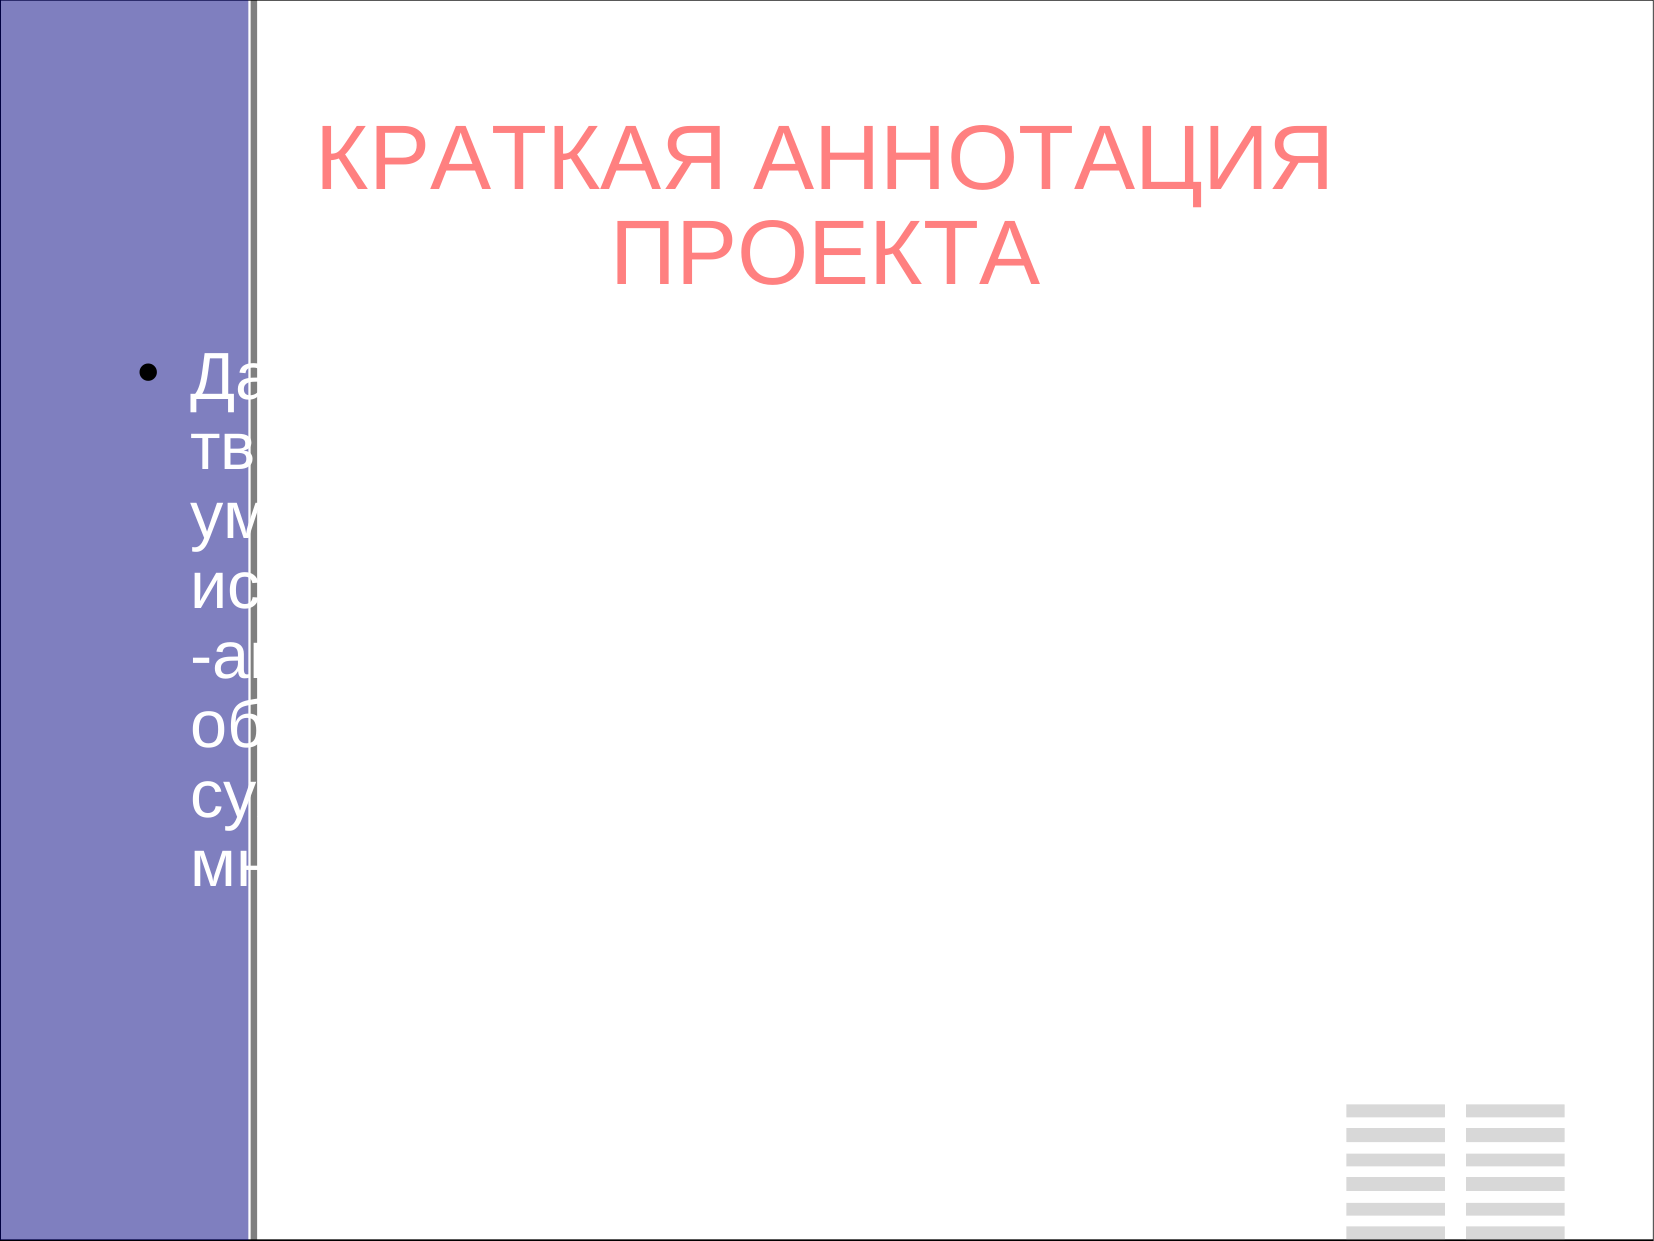

# КРАТКАЯ АННОТАЦИЯ ПРОЕКТА
Данный проект позволяет развивать: -творческое мышление школьников -умение приобретать знания из различных источников -анализировать факты, делать обобщения, высказывать собственные суждения, критически относиться к чужому мнению